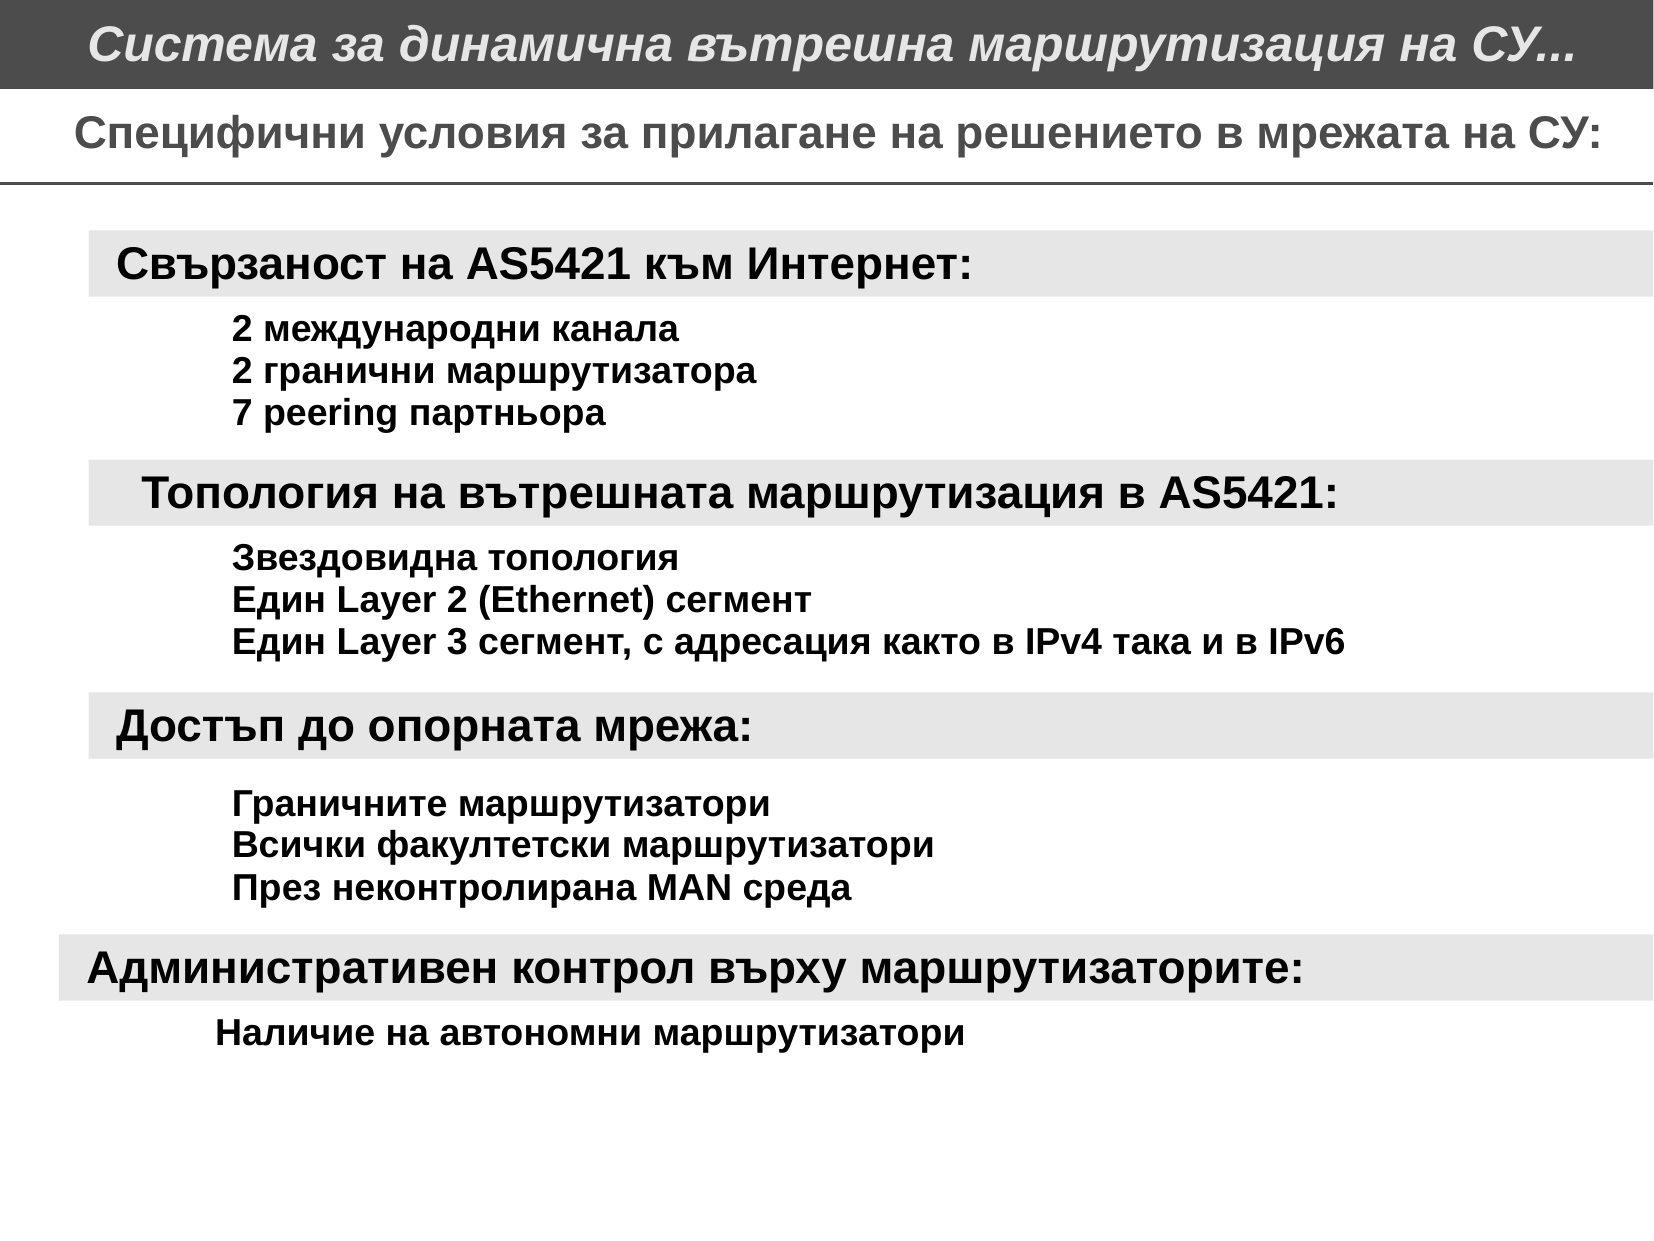

Система за динамична вътрешна маршрутизация на СУ...
Специфични условия за прилагане на решението в мрежата на СУ:
 Свързаност на AS5421 към Интернет:
 2 международни канала
 2 гранични маршрутизатора
 7 peering партньора
 Топология на вътрешната маршрутизация в AS5421:
 Звездовидна топология
 Един Layer 2 (Ethernet) сегмент
 Един Layer 3 сегмент, с адресация както в IPv4 така и в IPv6
 Достъп до опорната мрежа:
 Граничните маршрутизатори
 Всички факултетски маршрутизатори
 През неконтролирана MAN среда
 Административен контрол върху маршрутизаторите:
 Наличие на автономни маршрутизатори